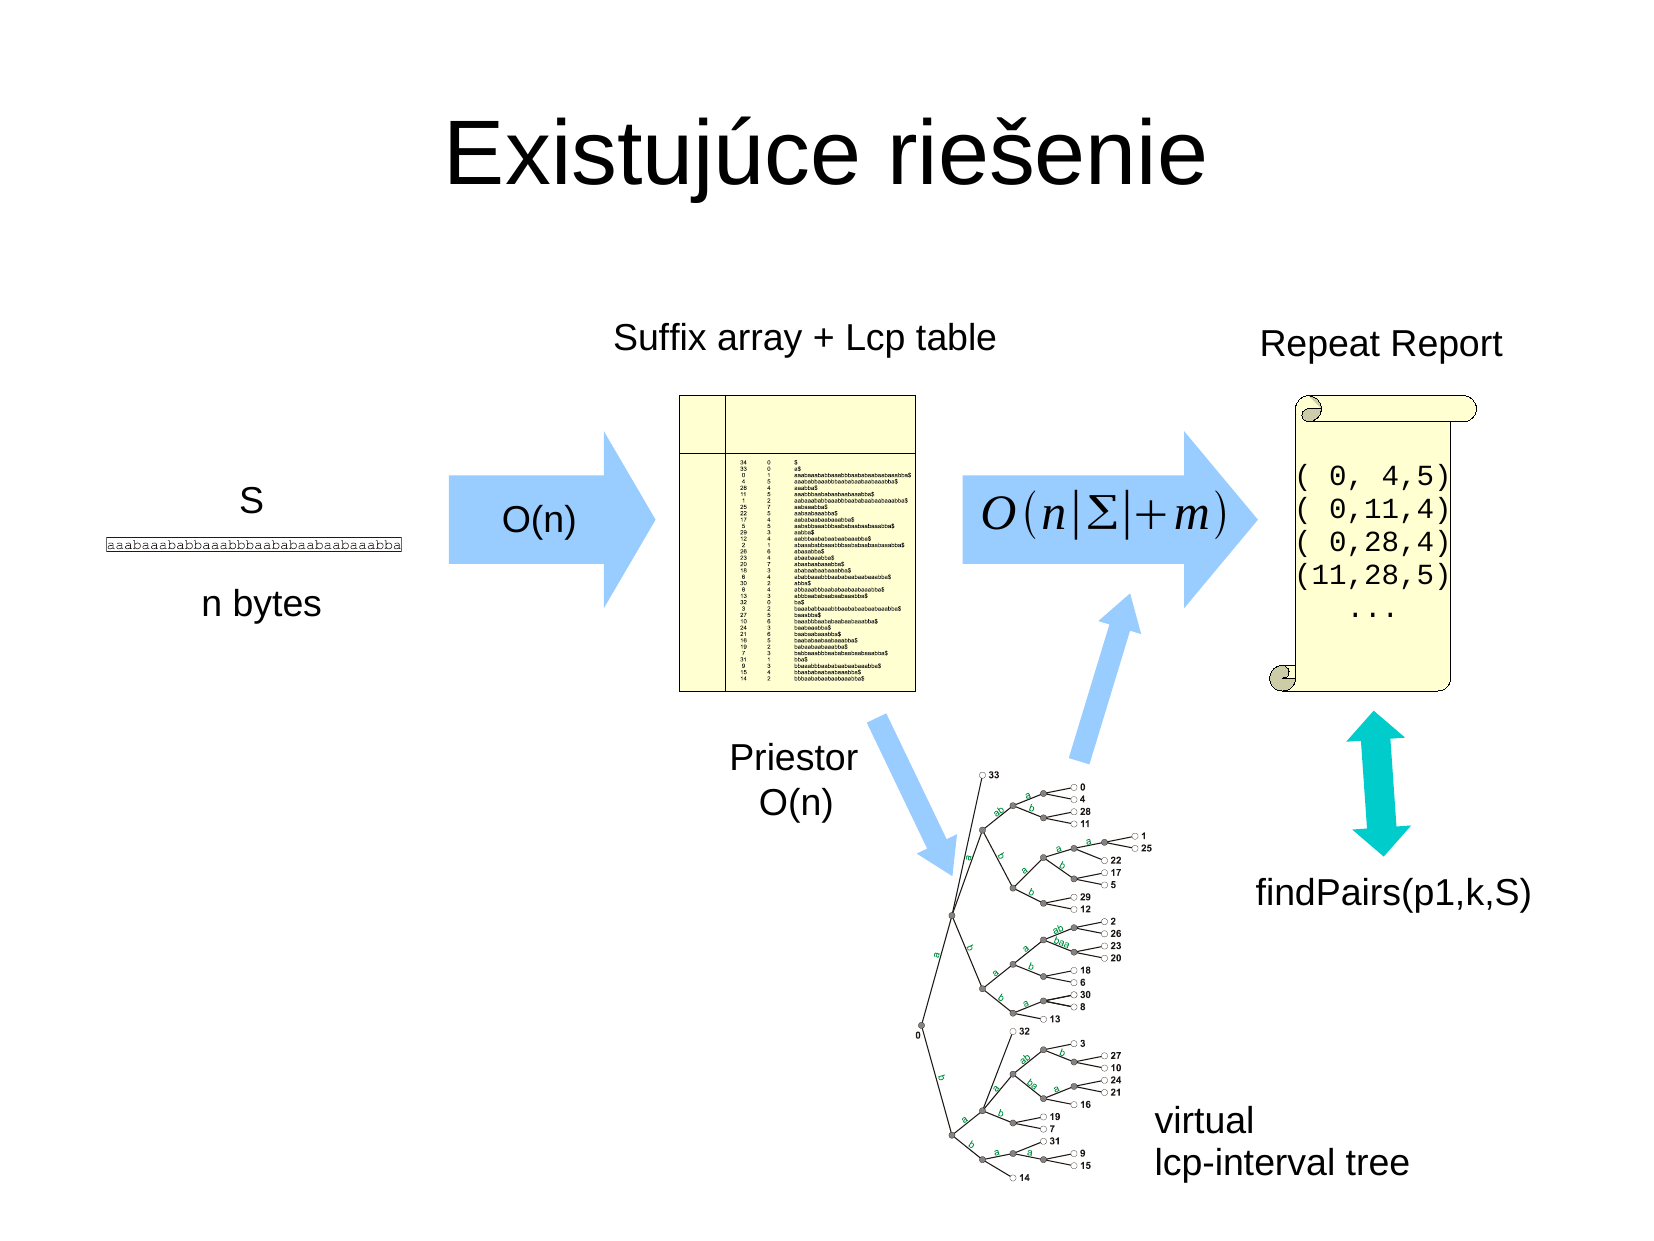

# Existujúce riešenie
Suffix array + Lcp table
Repeat Report
( 0, 4,5)
( 0,11,4)
( 0,28,4)
(11,28,5)
...
O(n)
S
n bytes
Priestor
O(n)
findPairs(p1,k,S)
virtual
lcp-interval tree